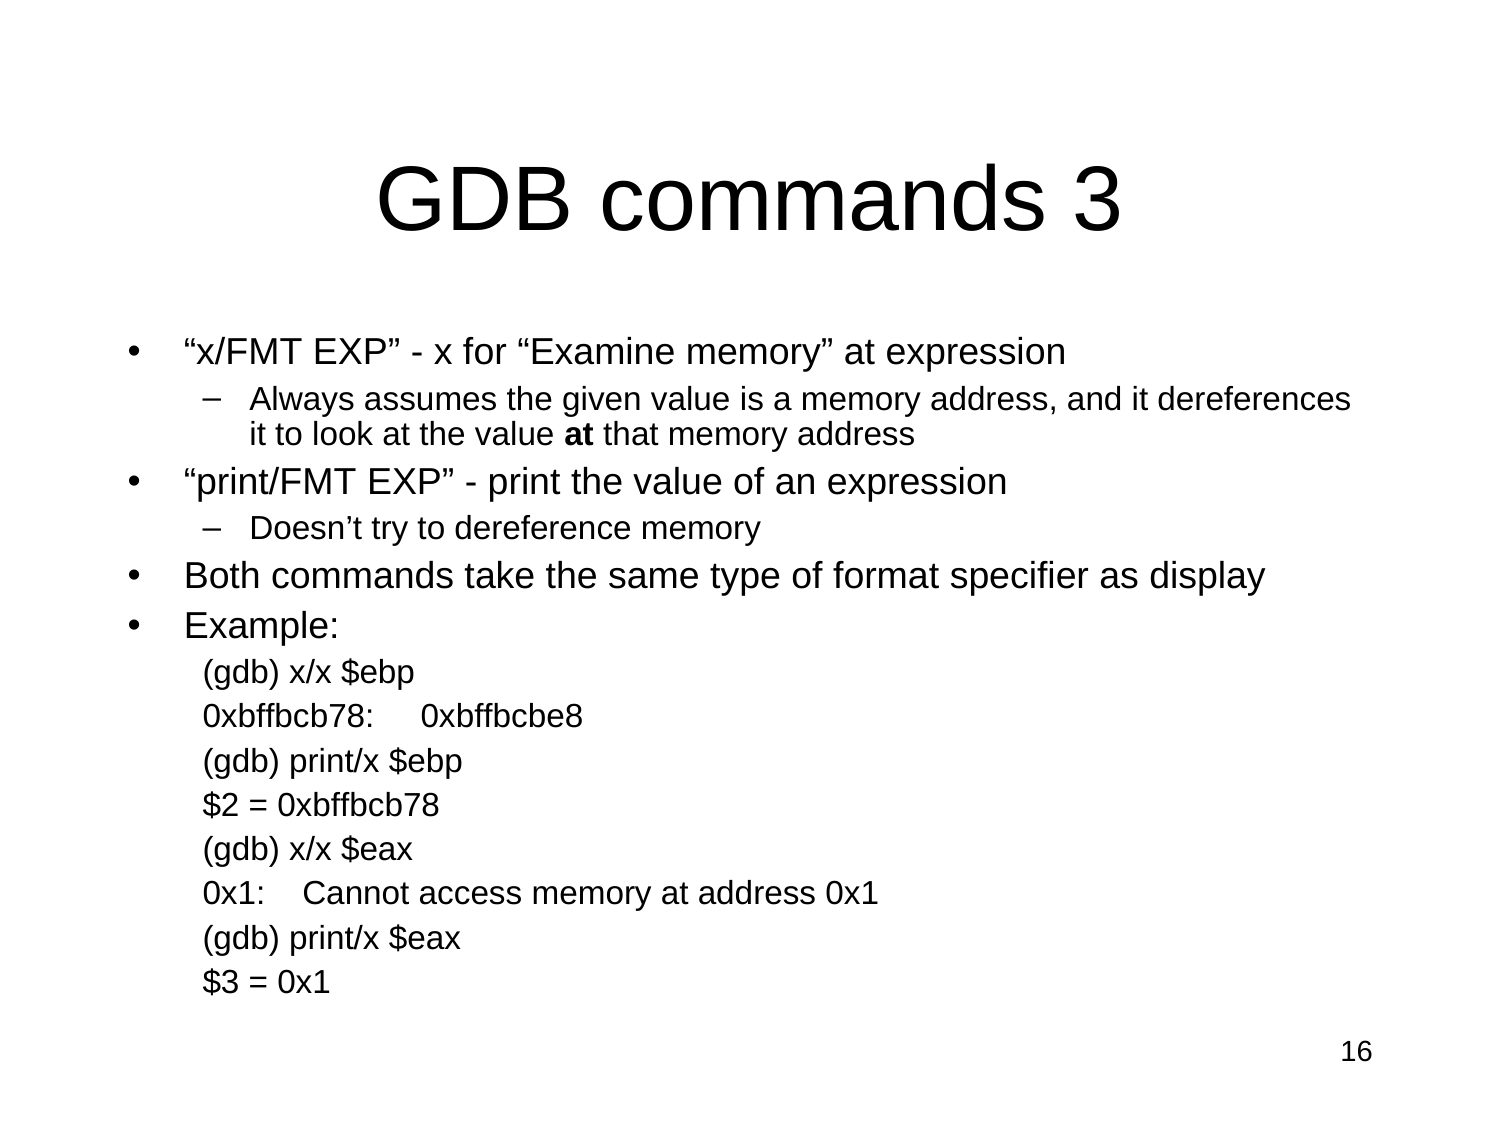

# GDB commands 3
“x/FMT EXP” - x for “Examine memory” at expression
Always assumes the given value is a memory address, and it dereferences it to look at the value at that memory address
“print/FMT EXP” - print the value of an expression
Doesn’t try to dereference memory
Both commands take the same type of format specifier as display
Example:
(gdb) x/x $ebp
0xbffbcb78: 0xbffbcbe8
(gdb) print/x $ebp
$2 = 0xbffbcb78
(gdb) x/x $eax
0x1: Cannot access memory at address 0x1
(gdb) print/x $eax
$3 = 0x1